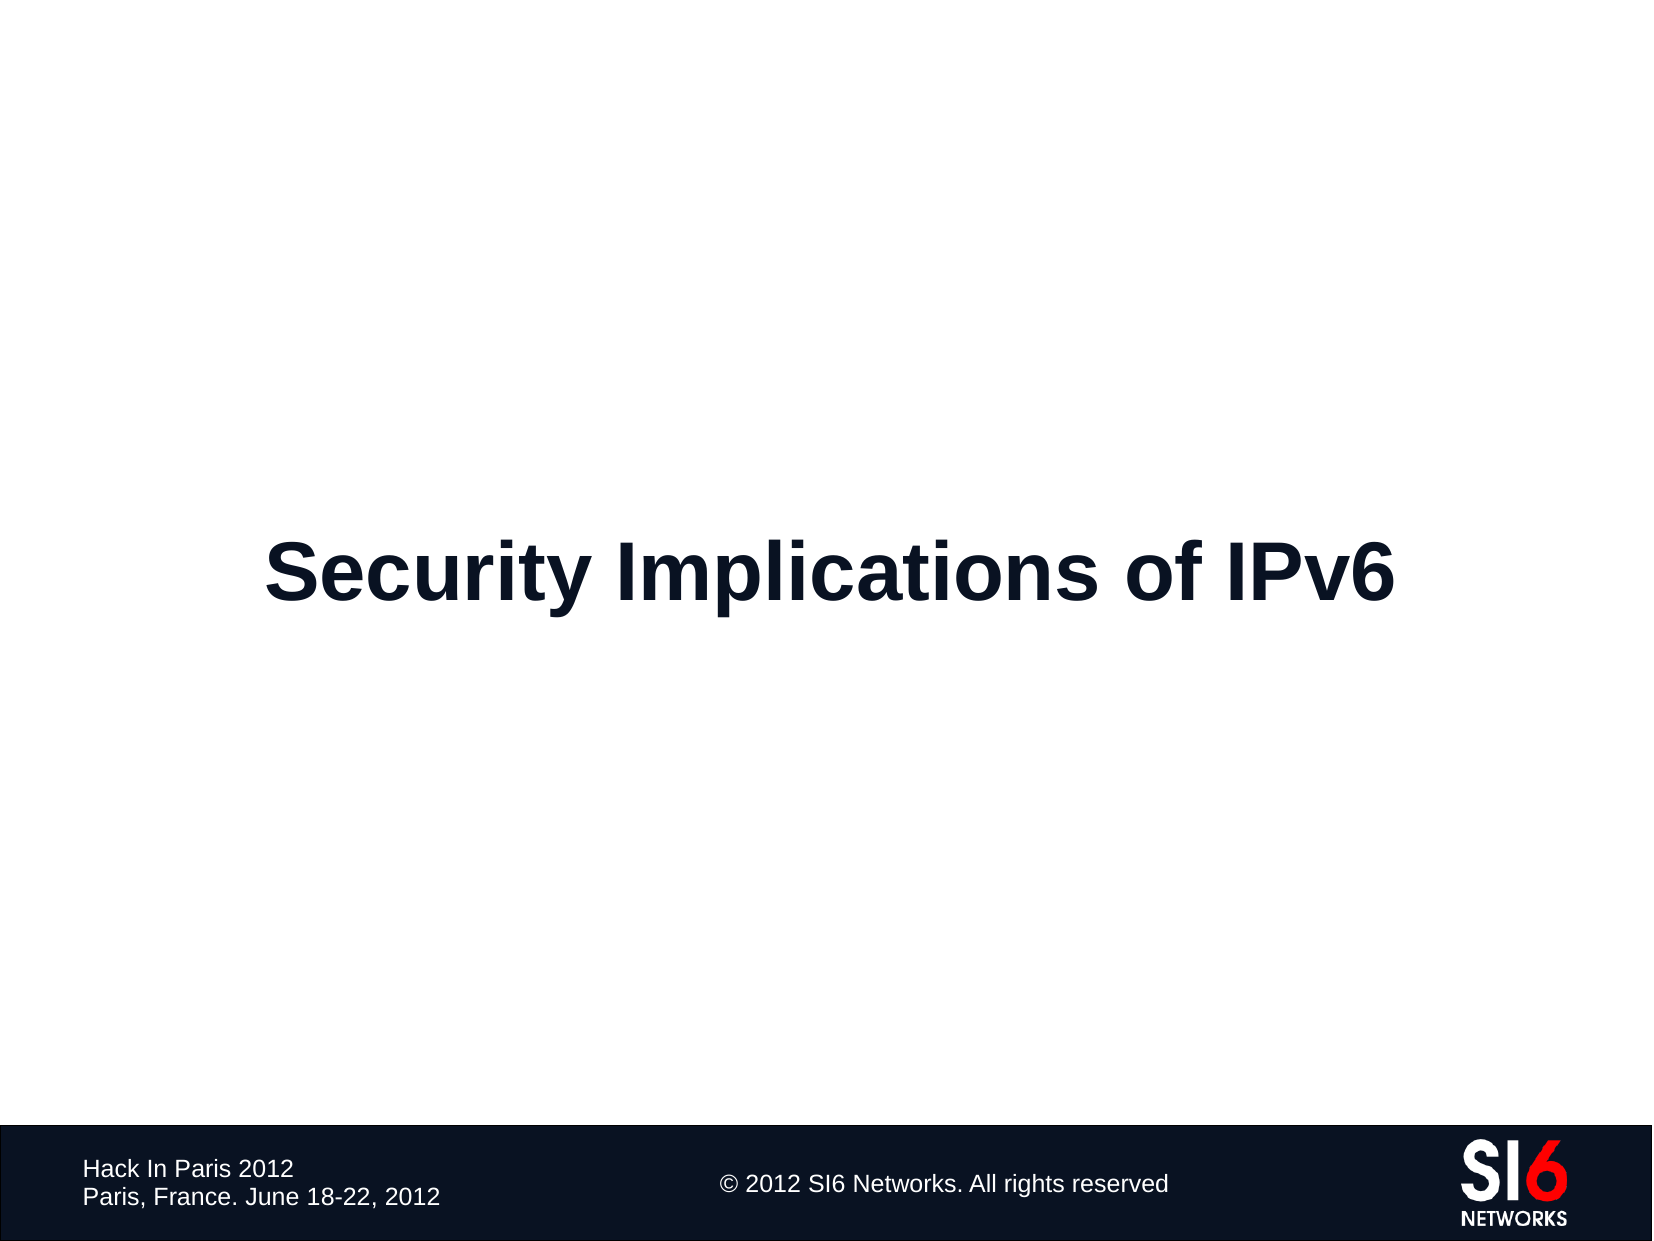

# Security Implications of IPv6
Congreso de Seguridad en Computo 2011
11